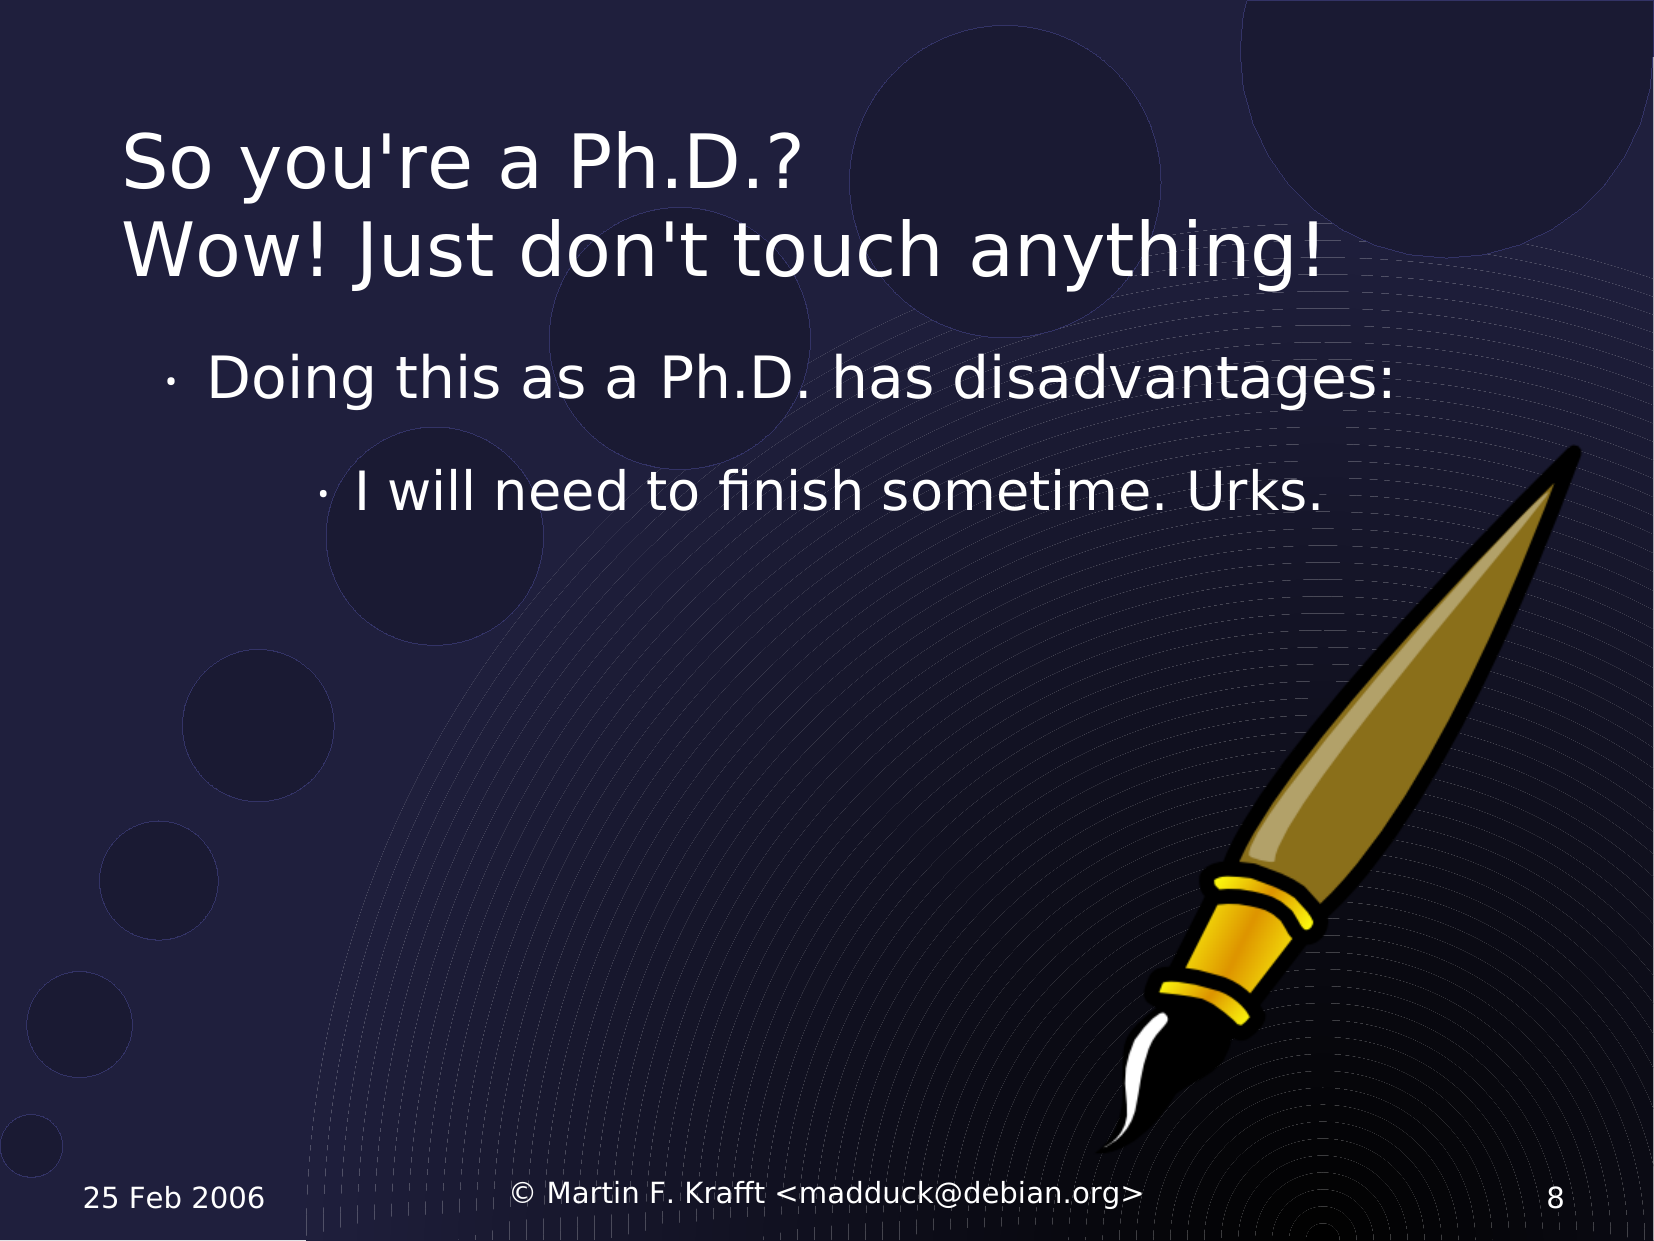

# So you're a Ph.D.? Wow! Just don't touch anything!
Doing this as a Ph.D. has disadvantages:
I will need to finish sometime. Urks.
© Martin F. Krafft <madduck@debian.org>
25 Feb 2006
8